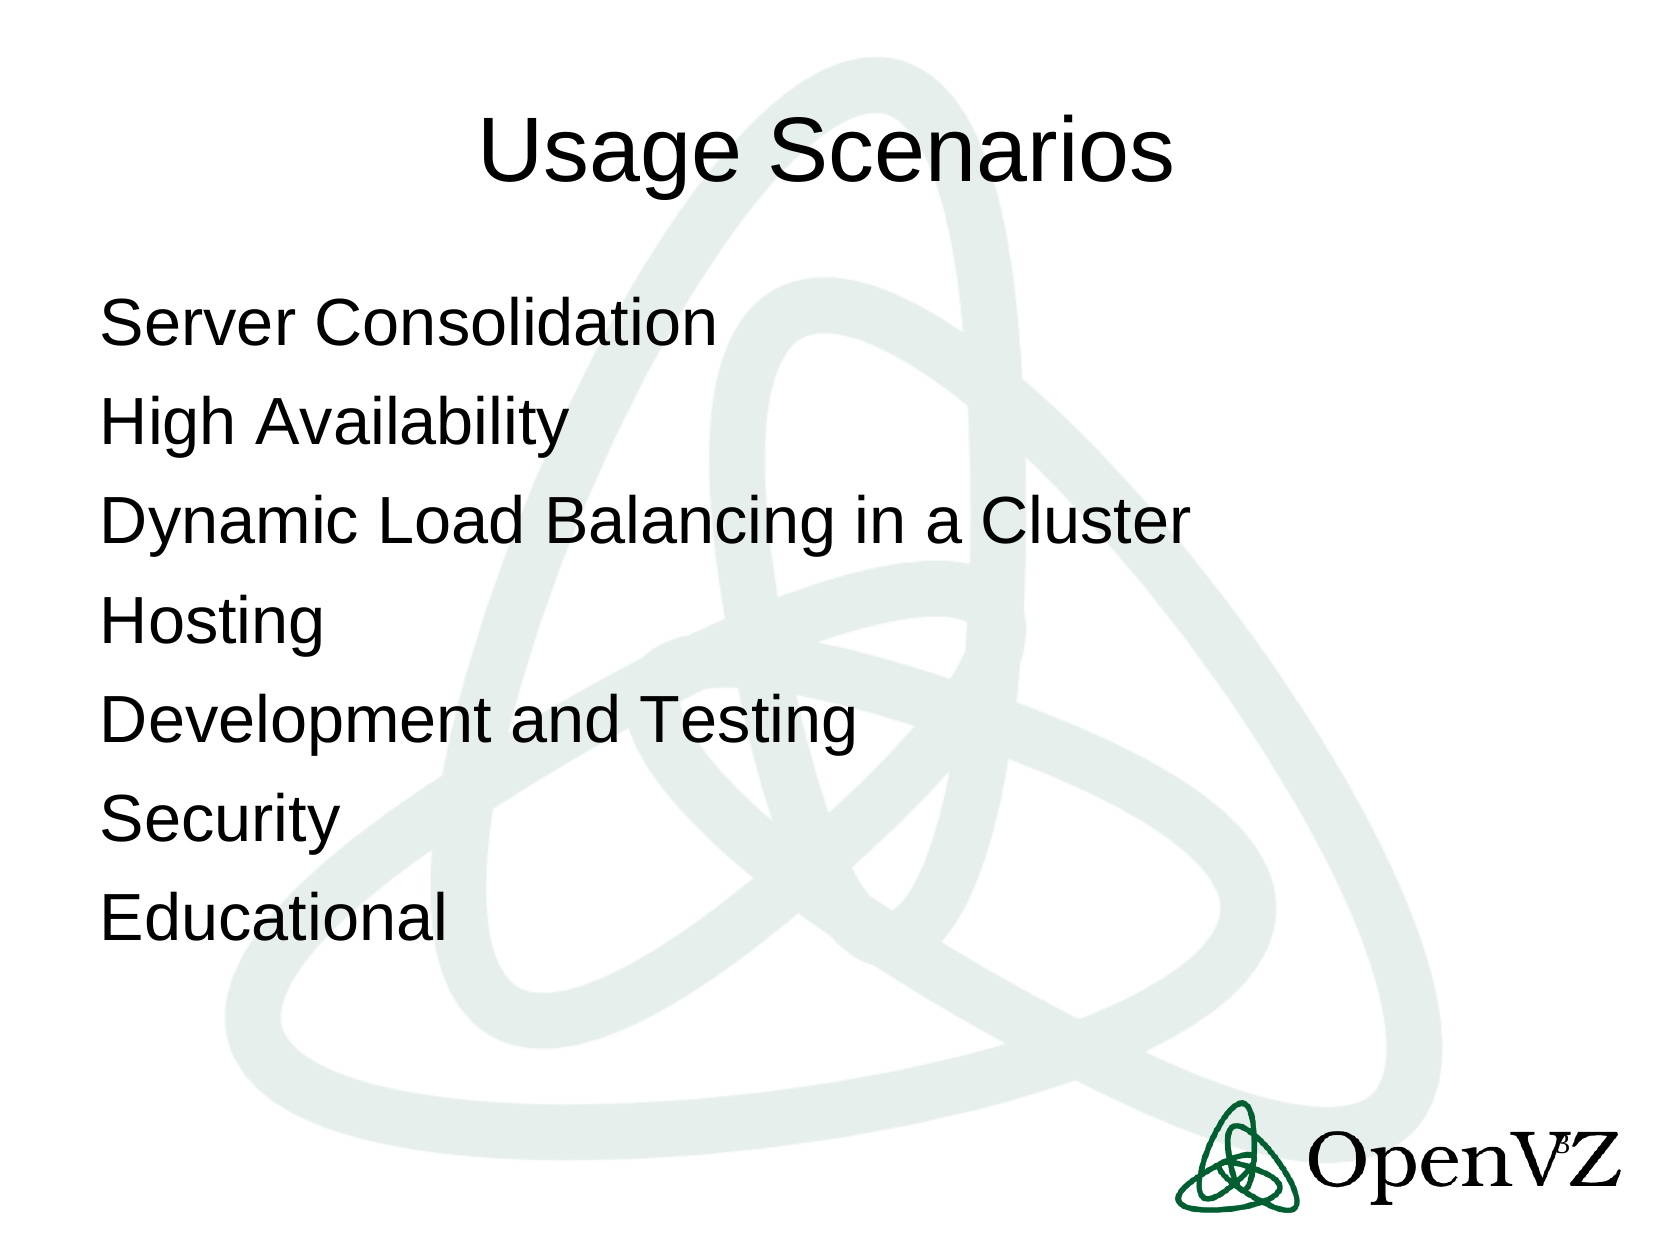

# Usage Scenarios
Server Consolidation
High Availability
Dynamic Load Balancing in a Cluster
Hosting
Development and Testing
Security
Educational